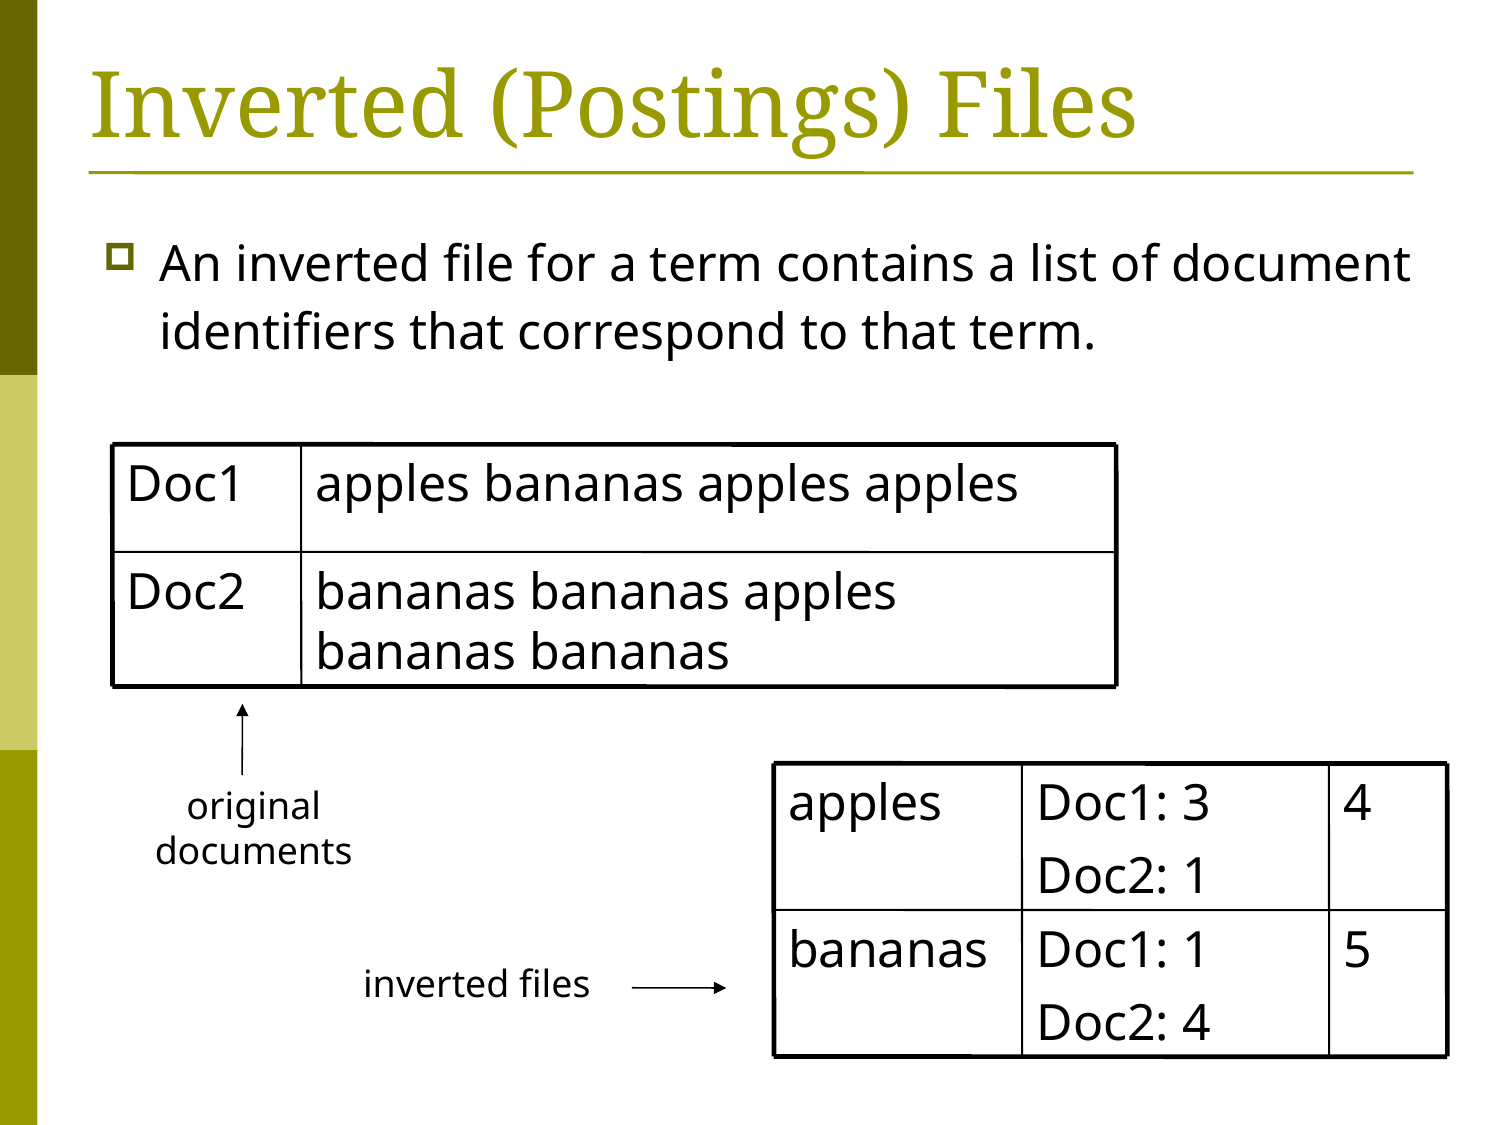

# Inverted (Postings) Files
An inverted file for a term contains a list of document identifiers that correspond to that term.
Doc1
apples bananas apples apples
Doc2
bananas bananas apples bananas bananas
apples
Doc1: 3
Doc2: 1
4
bananas
Doc1: 1
Doc2: 4
5
original documents
inverted files